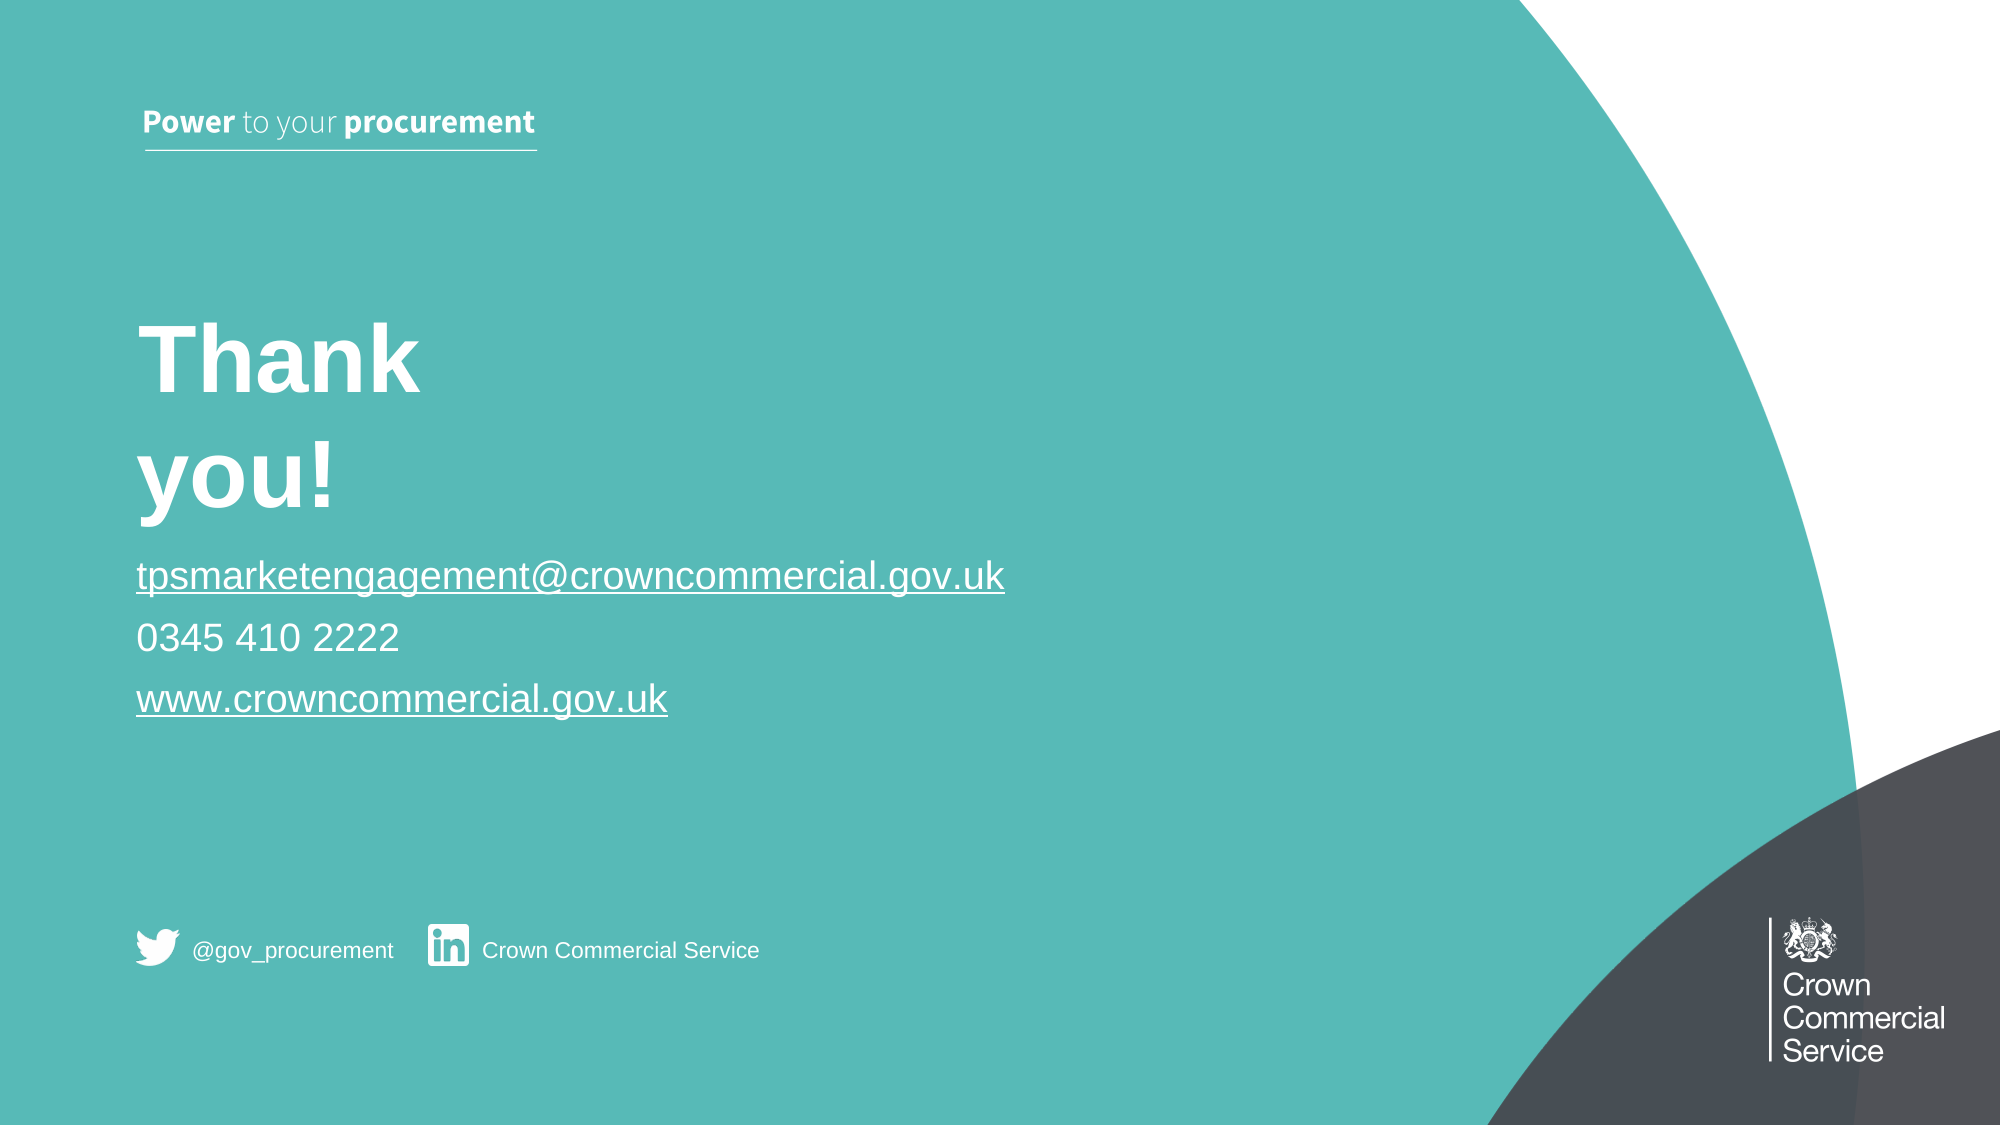

# Thank you!
tpsmarketengagement@crowncommercial.gov.uk
0345 410 2222
www.crowncommercial.gov.uk
@gov_procurement
Crown Commercial Service